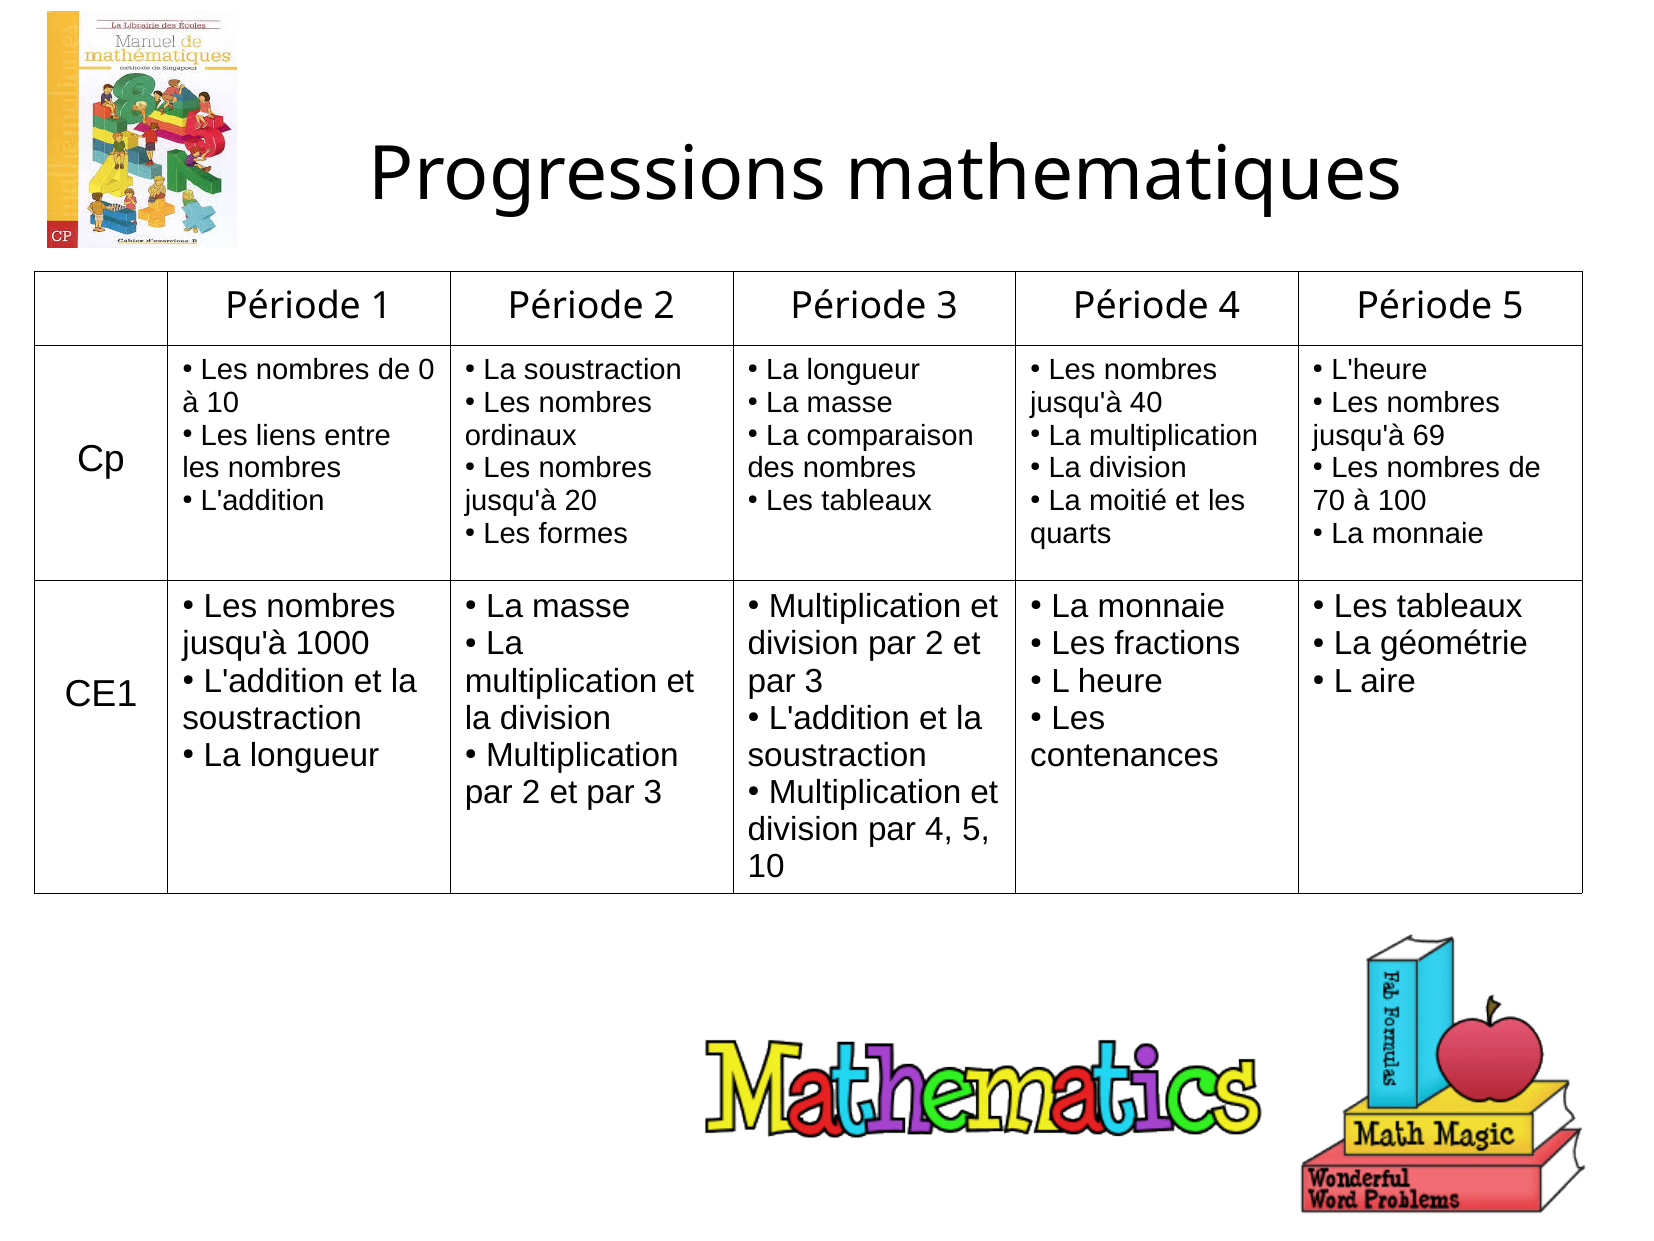

# Progressions mathematiques
| | Période 1 | Période 2 | Période 3 | Période 4 | Période 5 |
| --- | --- | --- | --- | --- | --- |
| Cp | Les nombres de 0 à 10 Les liens entre les nombres L'addition | La soustraction Les nombres ordinaux Les nombres jusqu'à 20 Les formes | La longueur La masse La comparaison des nombres Les tableaux | Les nombres jusqu'à 40 La multiplication La division La moitié et les quarts | L'heure Les nombres jusqu'à 69 Les nombres de 70 à 100 La monnaie |
| CE1 | Les nombres jusqu'à 1000 L'addition et la soustraction La longueur | La masse La multiplication et la division Multiplication par 2 et par 3 | Multiplication et division par 2 et par 3 L'addition et la soustraction Multiplication et division par 4, 5, 10 | La monnaie Les fractions L heure Les contenances | Les tableaux La géométrie L aire |